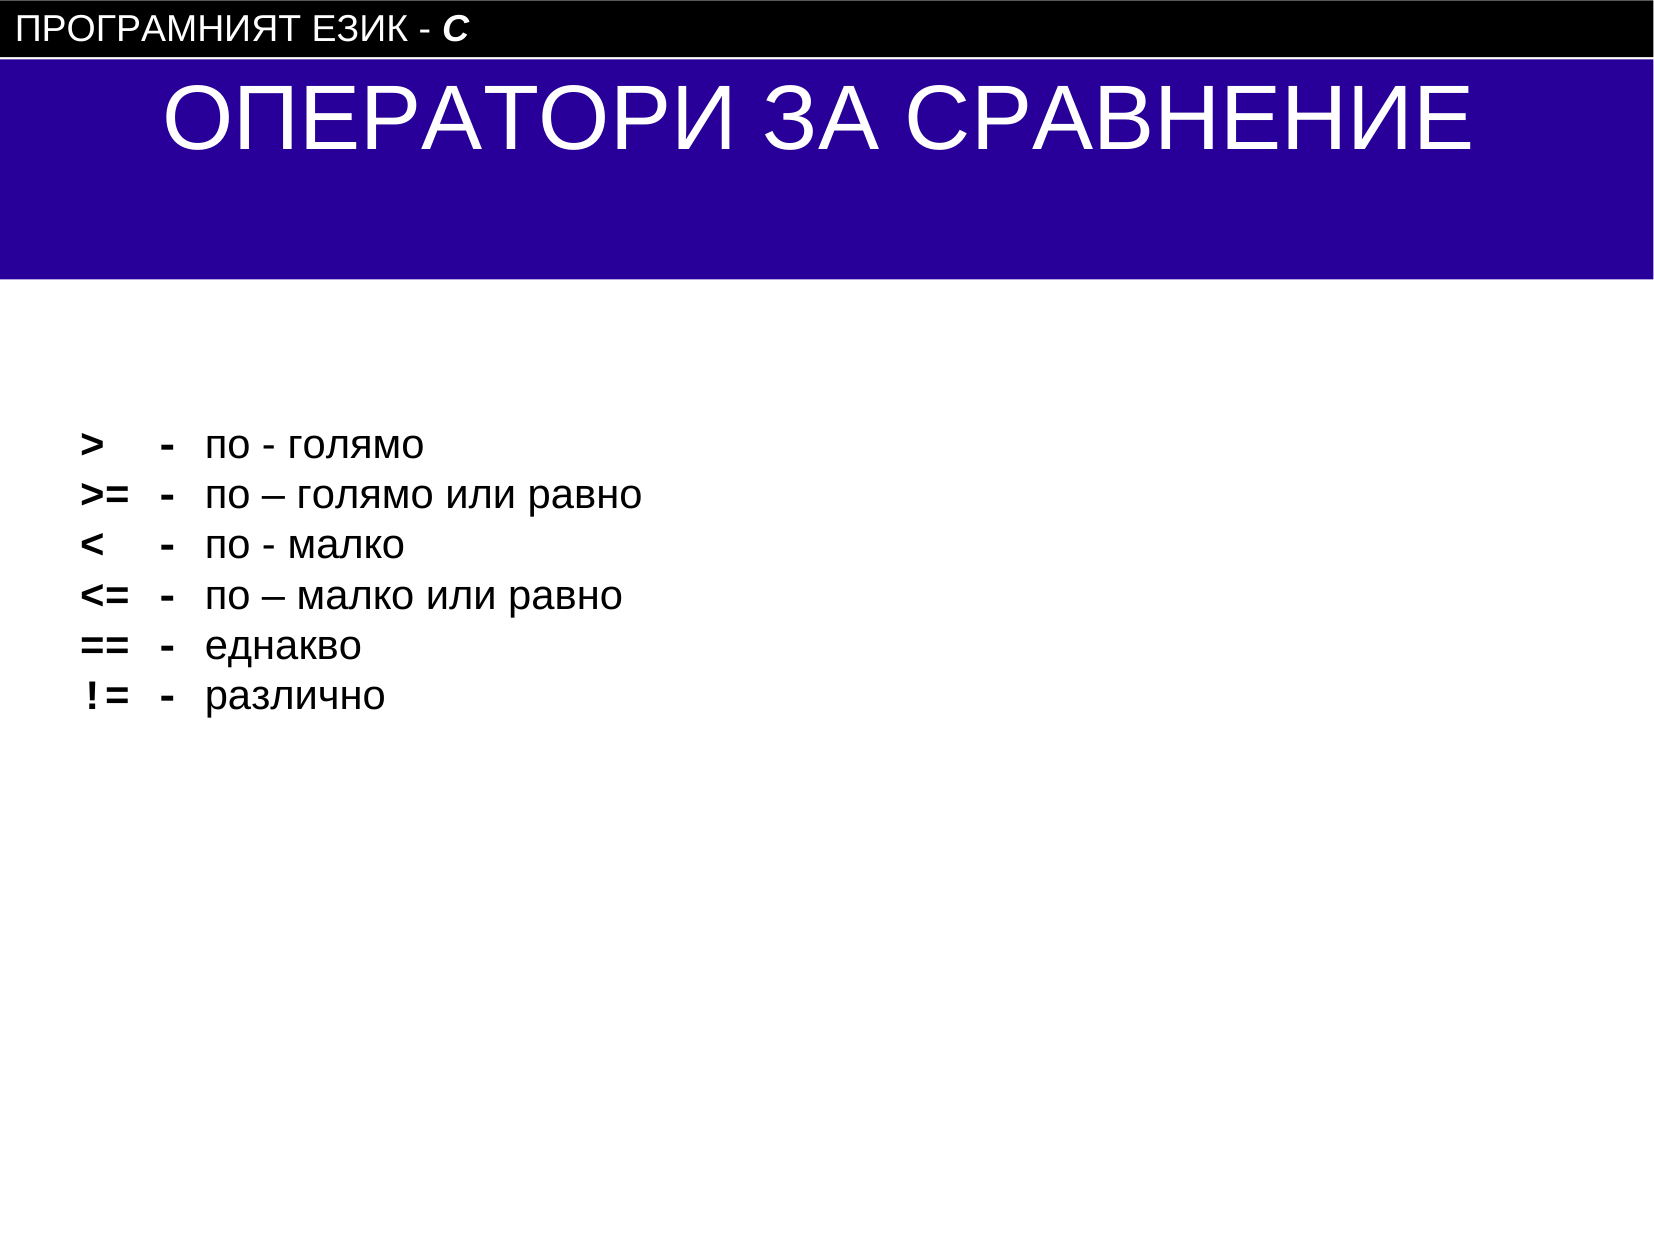

ПРОГРАМНИЯT ЕЗИК - С
		ОПЕРАТОРИ ЗА СРАВНЕНИЕ
> - по - голямо
>= - по – голямо или равно
< - по - малко
<= - по – малко или равно
== - еднакво
!= - различно